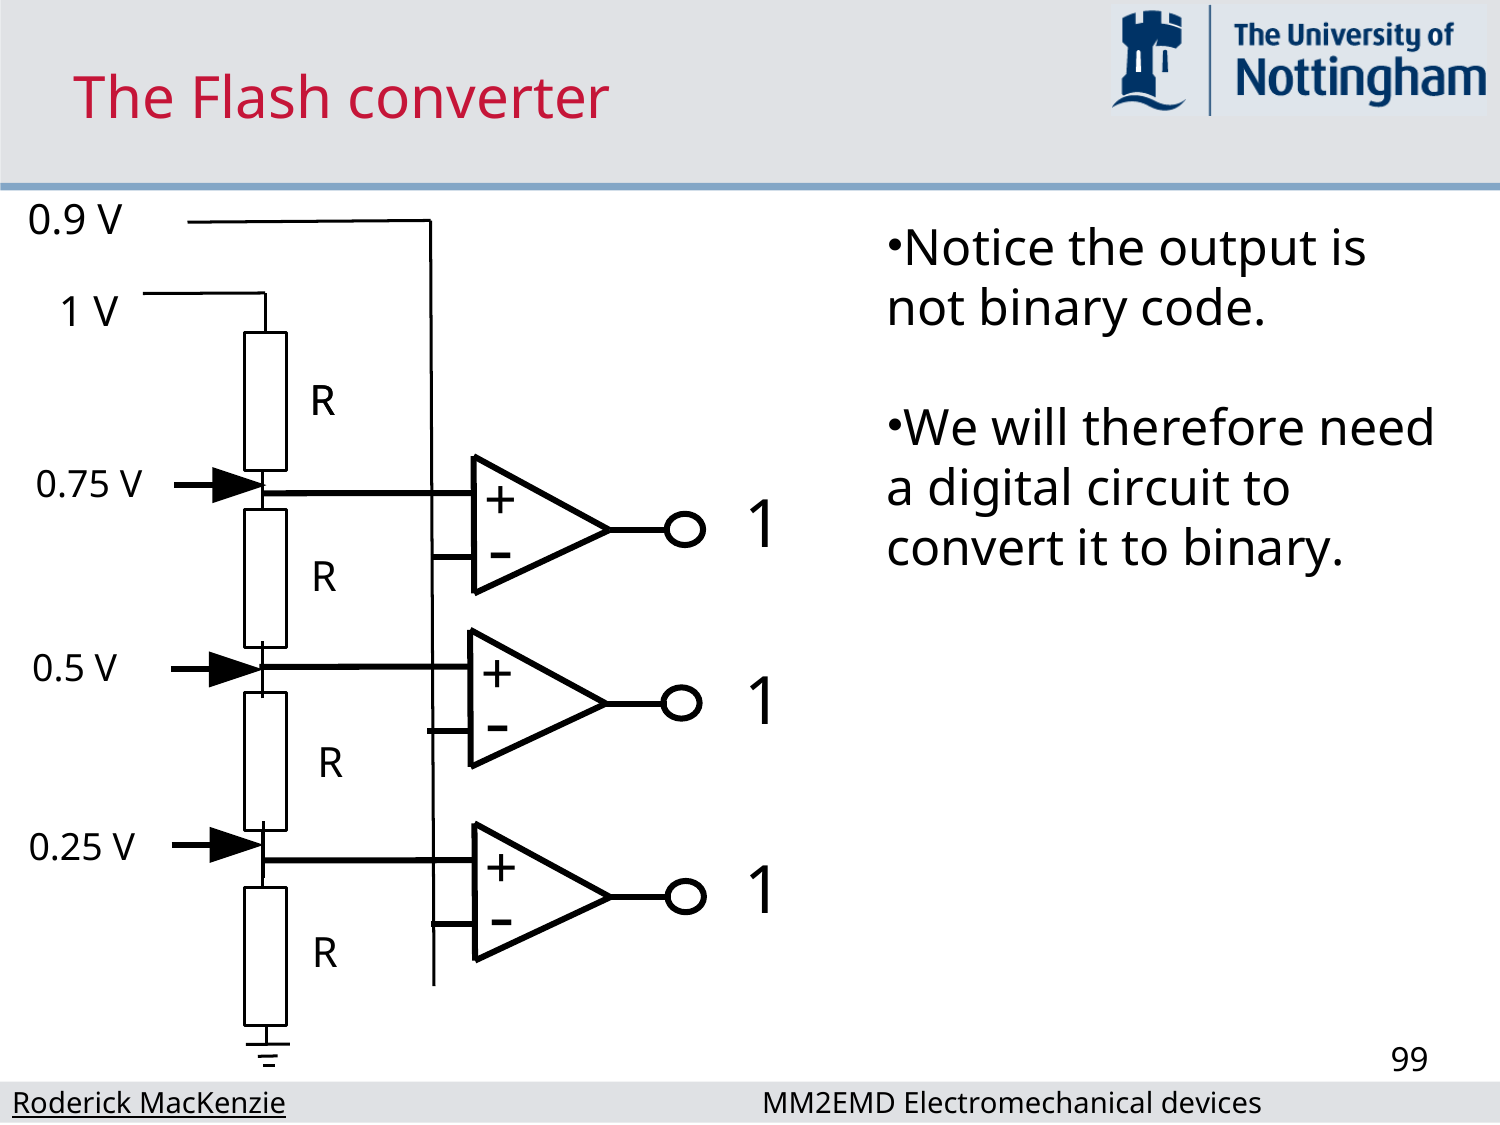

# The Flash converter
0.9 V
Notice the output is not binary code.
We will therefore need a digital circuit to convert it to binary.
1 V
R
R
0.75 V
+
1
-
R
+
0.5 V
1
-
R
0.25 V
+
1
-
R